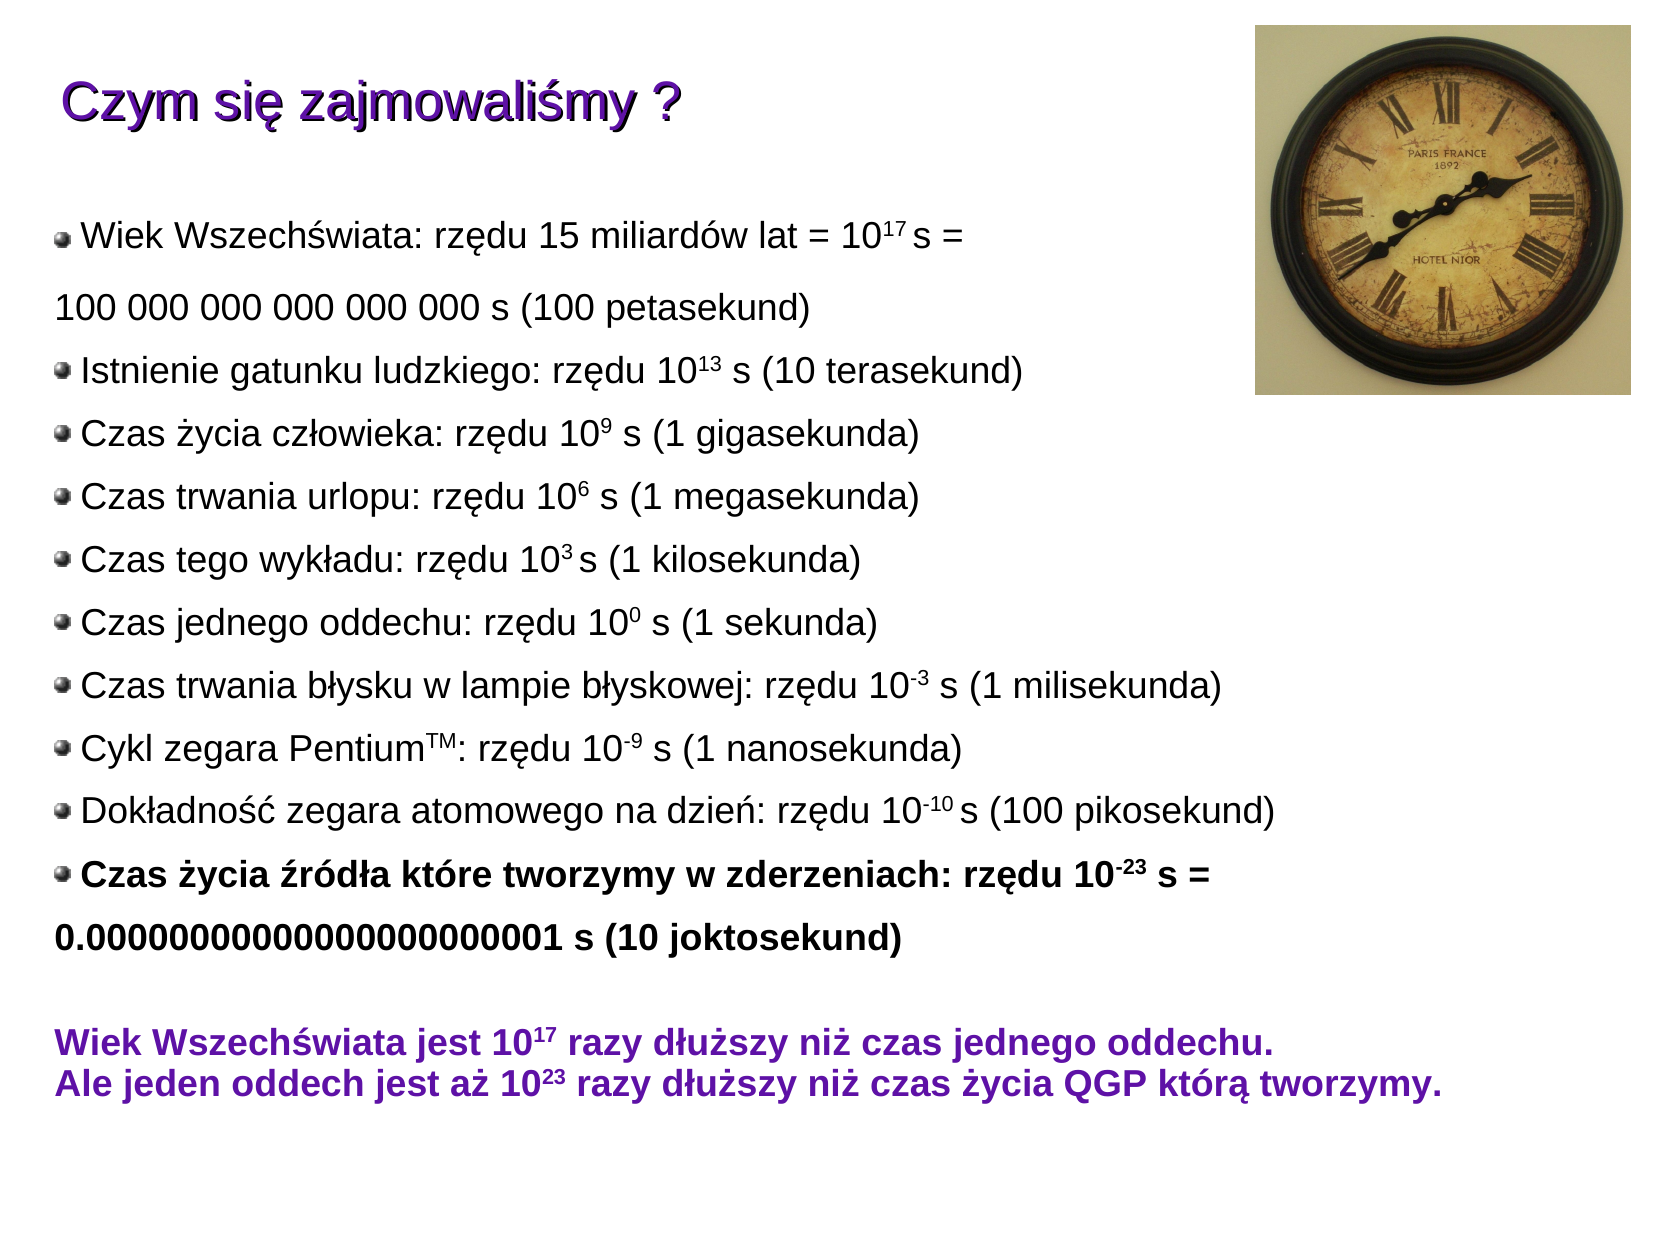

Czym się zajmowaliśmy ?
 Wiek Wszechświata: rzędu 15 miliardów lat = 1017 s =
100 000 000 000 000 000 s (100 petasekund)
 Istnienie gatunku ludzkiego: rzędu 1013 s (10 terasekund)
 Czas życia człowieka: rzędu 109 s (1 gigasekunda)
 Czas trwania urlopu: rzędu 106 s (1 megasekunda)
 Czas tego wykładu: rzędu 103 s (1 kilosekunda)
 Czas jednego oddechu: rzędu 100 s (1 sekunda)
 Czas trwania błysku w lampie błyskowej: rzędu 10-3 s (1 milisekunda)
 Cykl zegara PentiumTM: rzędu 10-9 s (1 nanosekunda)
 Dokładność zegara atomowego na dzień: rzędu 10-10 s (100 pikosekund)
 Czas życia źródła które tworzymy w zderzeniach: rzędu 10-23 s = 0.00000000000000000000001 s (10 joktosekund)
Wiek Wszechświata jest 1017 razy dłuższy niż czas jednego oddechu.
Ale jeden oddech jest aż 1023 razy dłuższy niż czas życia QGP którą tworzymy.